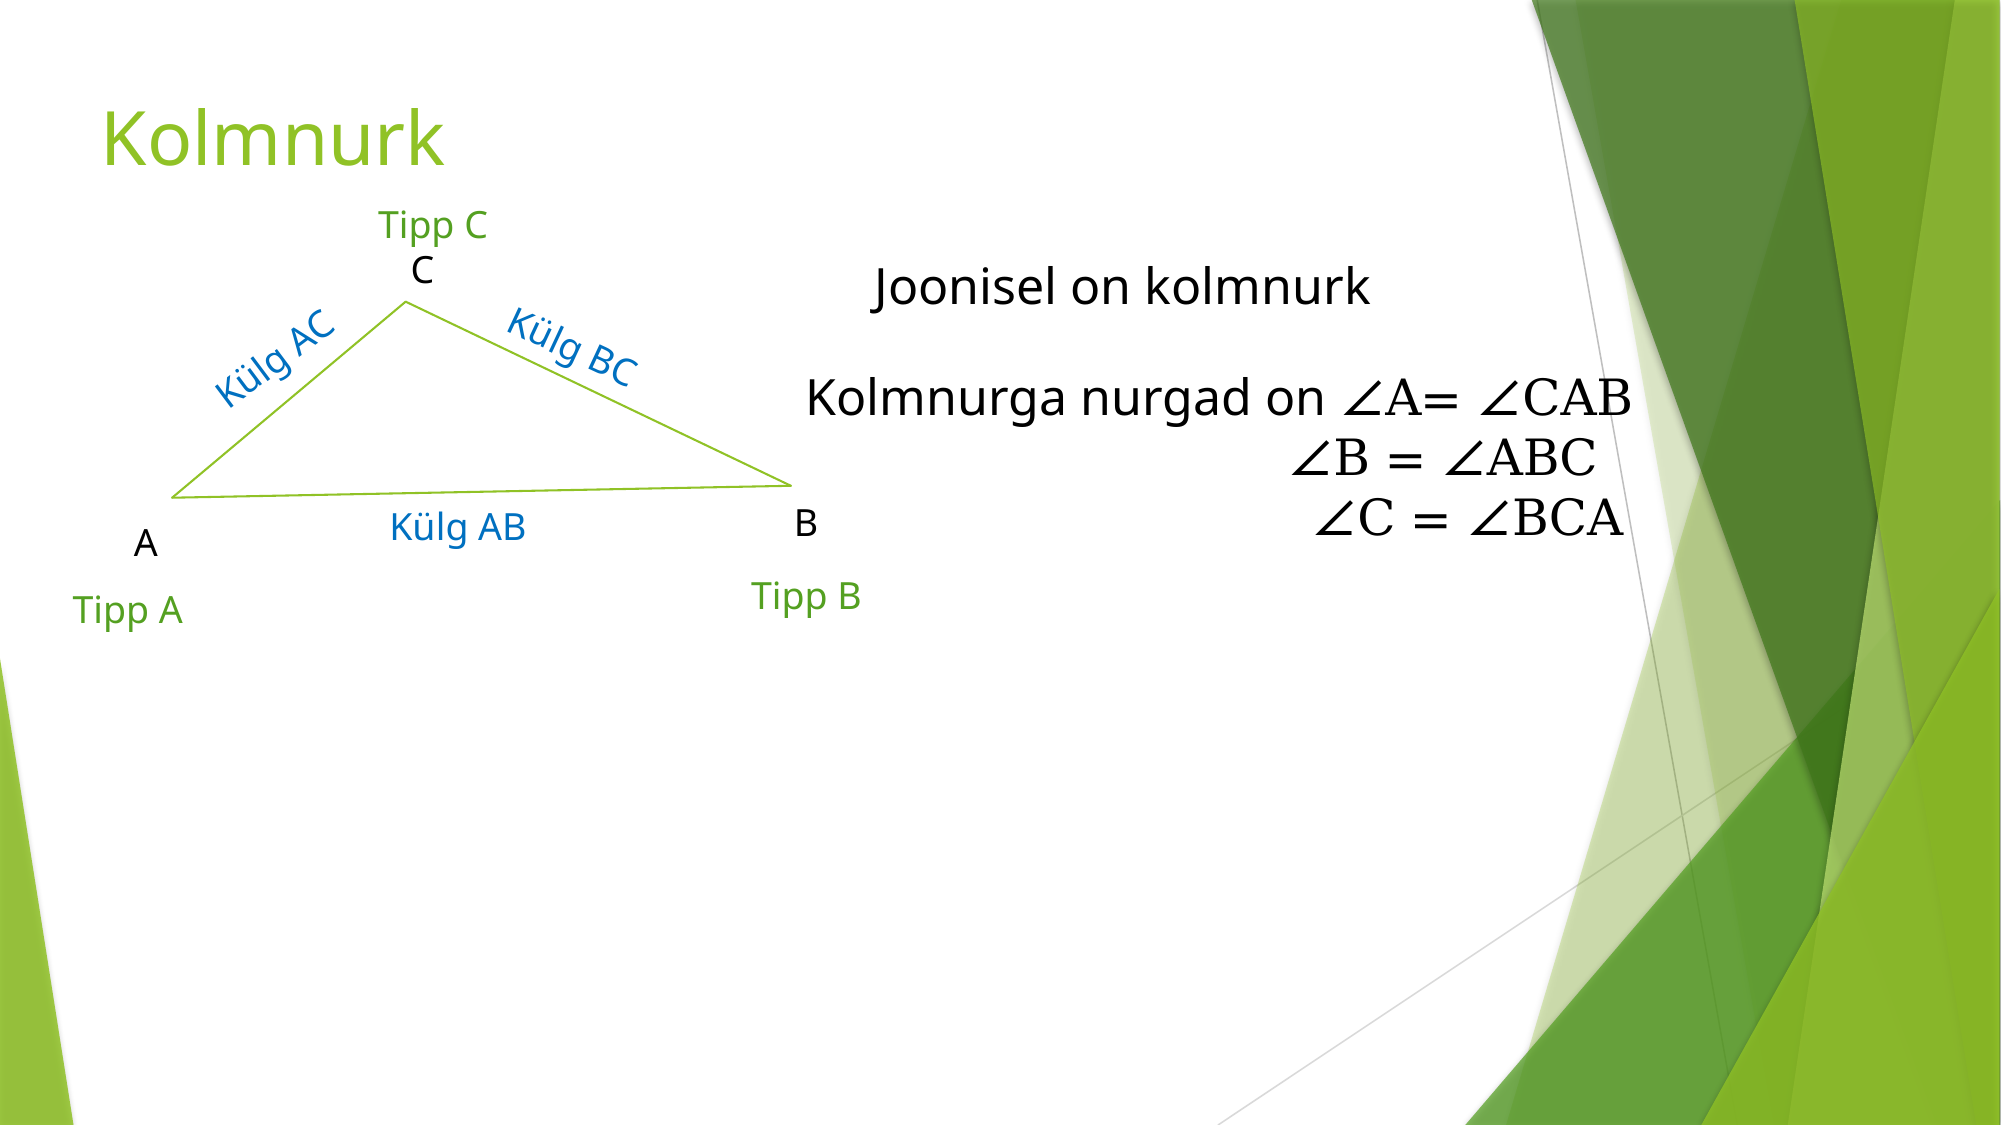

# Kolmnurk
Tipp C
C
Joonisel on kolmnurk
Külg BC
Külg AC
Kolmnurga nurgad on ∠A= ∠CAB
					 	 ∠B = ∠ABC
						 ∠C = ∠BCA
B
Külg AB
A
Tipp B
Tipp A